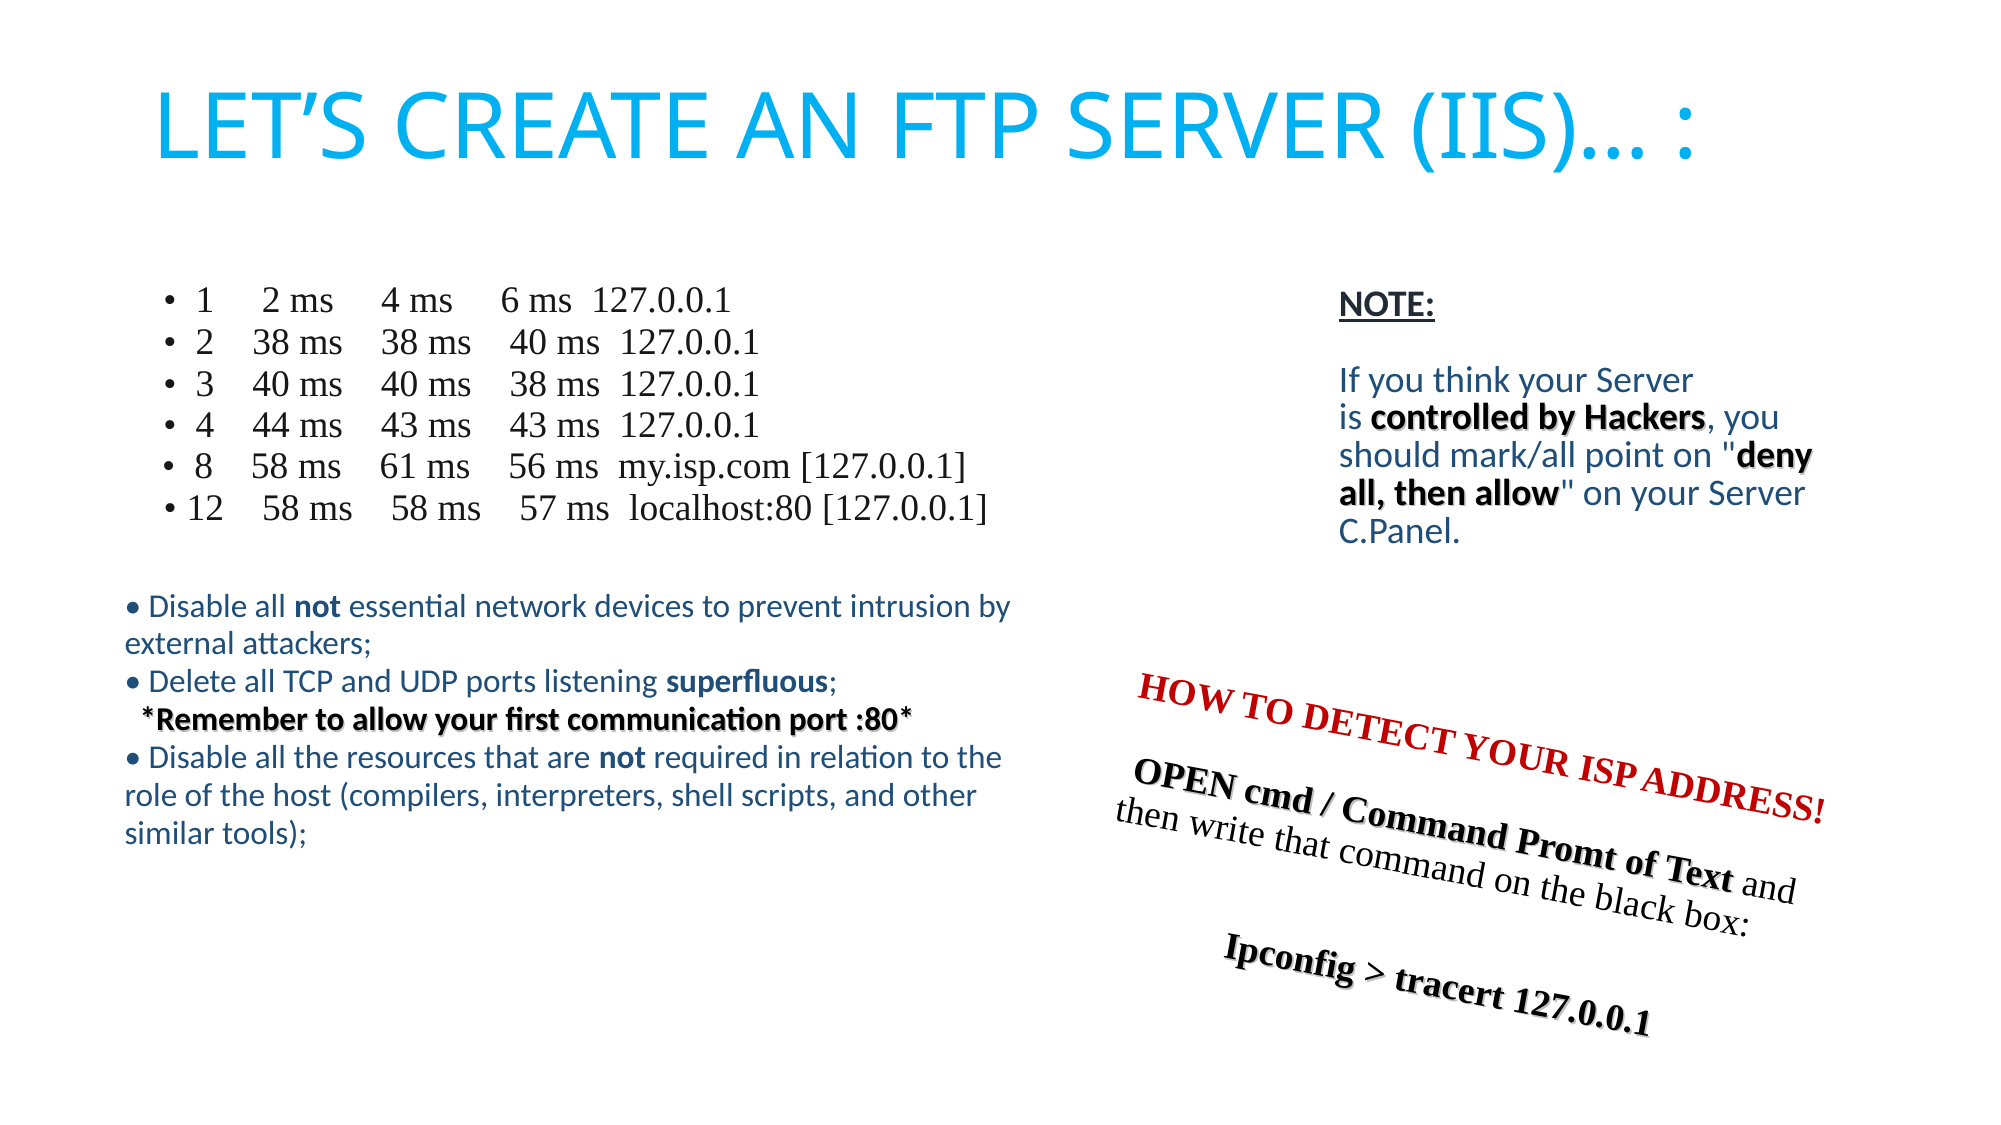

# LET’S CREATE AN FTP SERVER (IIS)… :
• 1 2 ms 4 ms 6 ms 127.0.0.1
• 2 38 ms 38 ms 40 ms 127.0.0.1
• 3 40 ms 40 ms 38 ms 127.0.0.1
• 4 44 ms 43 ms 43 ms 127.0.0.1
• 8 58 ms 61 ms 56 ms my.isp.com [127.0.0.1]
 • 12 58 ms 58 ms 57 ms localhost:80 [127.0.0.1]
NOTE:
If you think your Server
is controlled by Hackers, you should mark/all point on "deny all, then allow" on your Server C.Panel.
• Disable all not essential network devices to prevent intrusion by external attackers;
• Delete all TCP and UDP ports listening superfluous;
 *Remember to allow your first communication port :80*
• Disable all the resources that are not required in relation to the role of the host (compilers, interpreters, shell scripts, and other similar tools);
HOW TO DETECT YOUR ISP ADDRESS!
 OPEN cmd / Command Promt of Text and then write that command on the black box:
Ipconfig > tracert 127.0.0.1